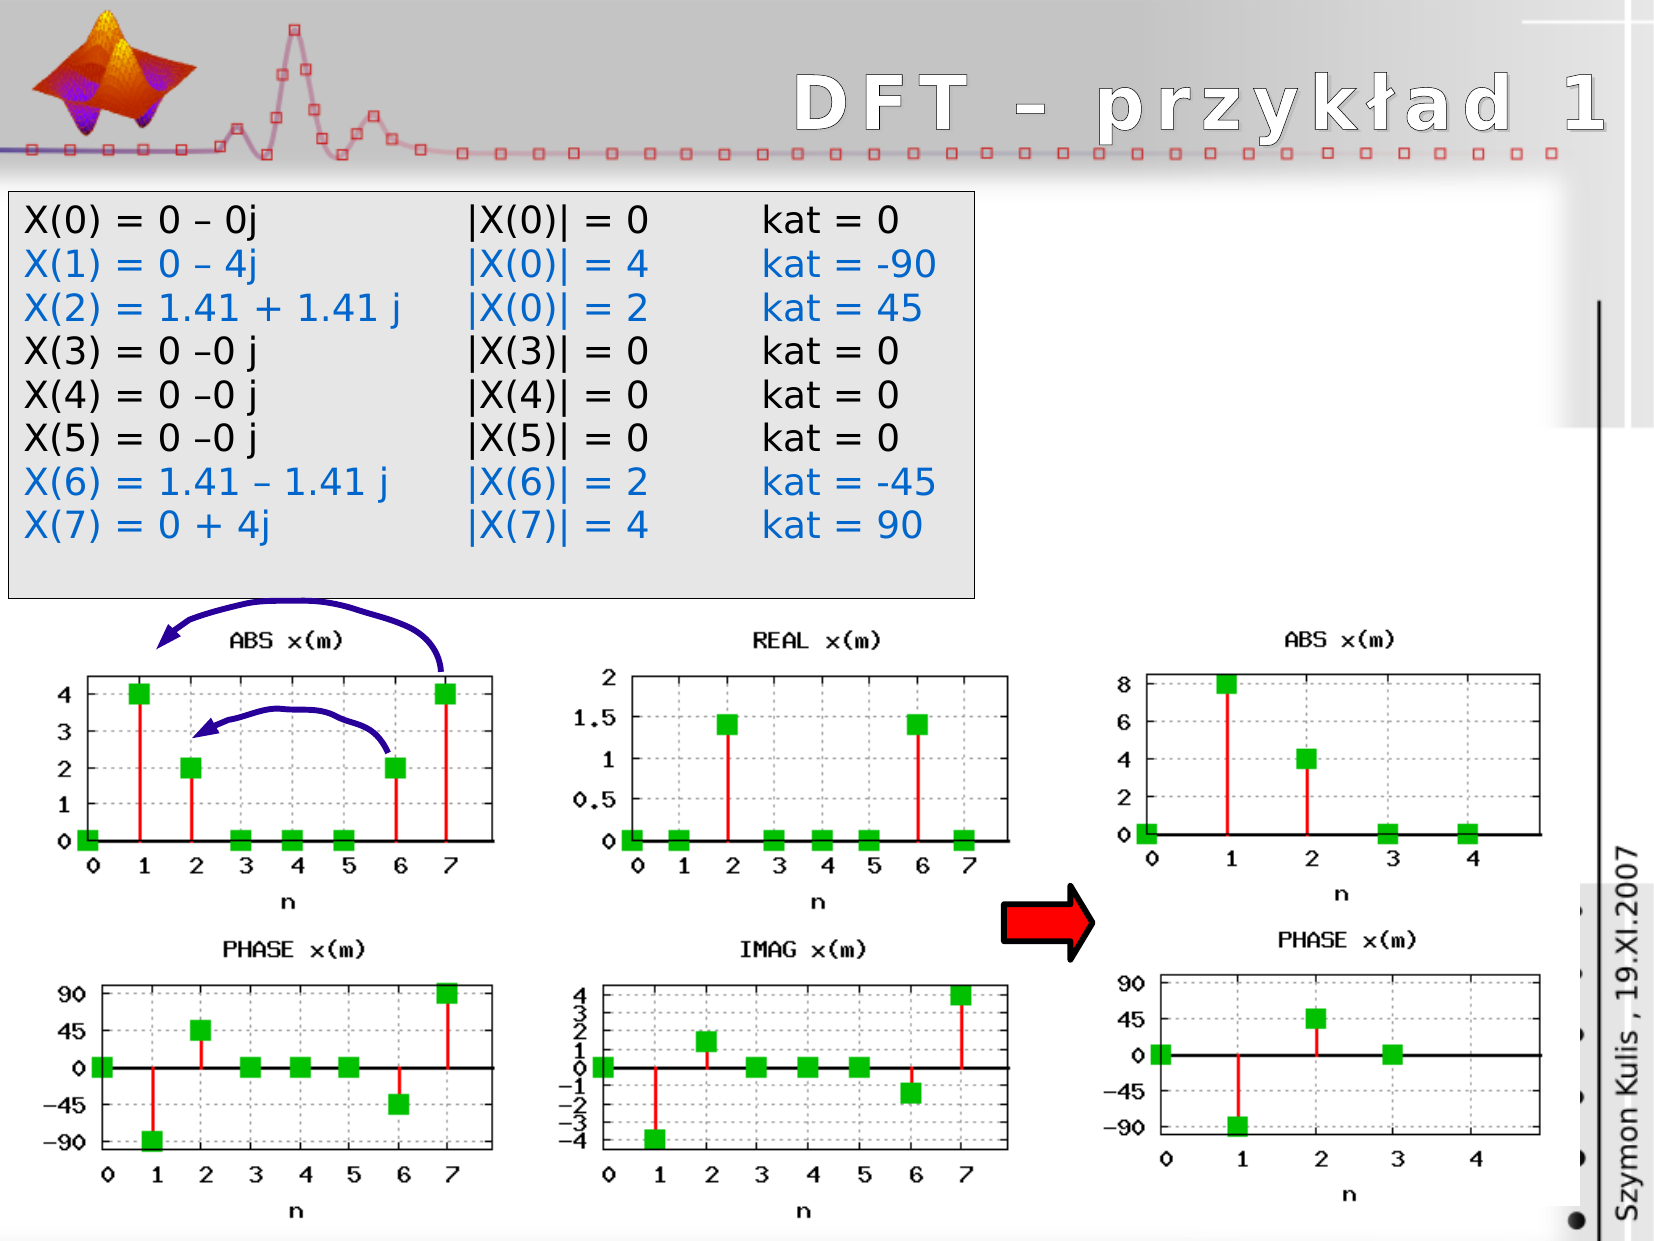

# DFT – przykład 1
X(0) = 0 – 0j 			|X(0)| = 0 		kat = 0
X(1) = 0 – 4j 			|X(0)| = 4 		kat = -90
X(2) = 1.41 + 1.41 j 	|X(0)| = 2 		kat = 45
X(3) = 0 –0 j 			|X(3)| = 0 		kat = 0
X(4) = 0 –0 j 			|X(4)| = 0 		kat = 0
X(5) = 0 –0 j 			|X(5)| = 0 		kat = 0
X(6) = 1.41 – 1.41 j 	|X(6)| = 2 		kat = -45
X(7) = 0 + 4j 			|X(7)| = 4 		kat = 90